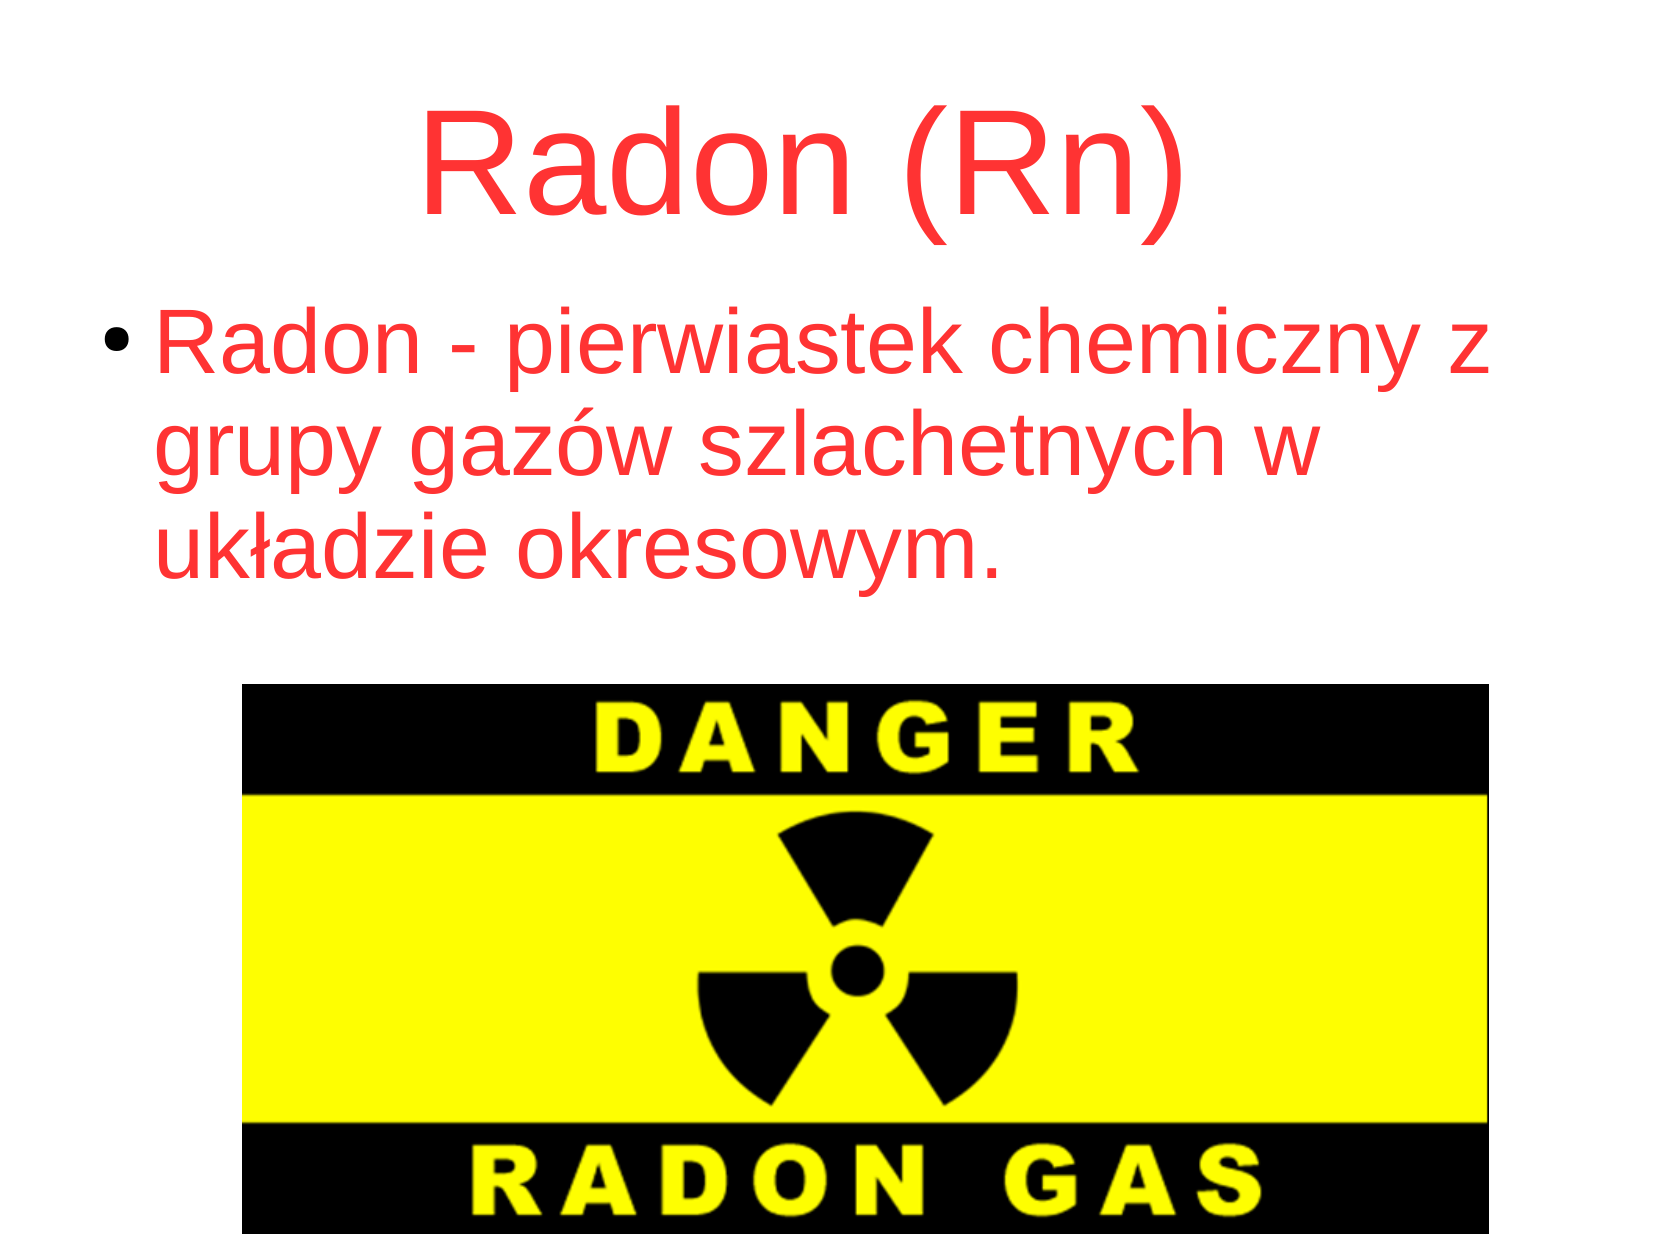

# Radon (Rn)
Radon - pierwiastek chemiczny z grupy gazów szlachetnych w układzie okresowym.